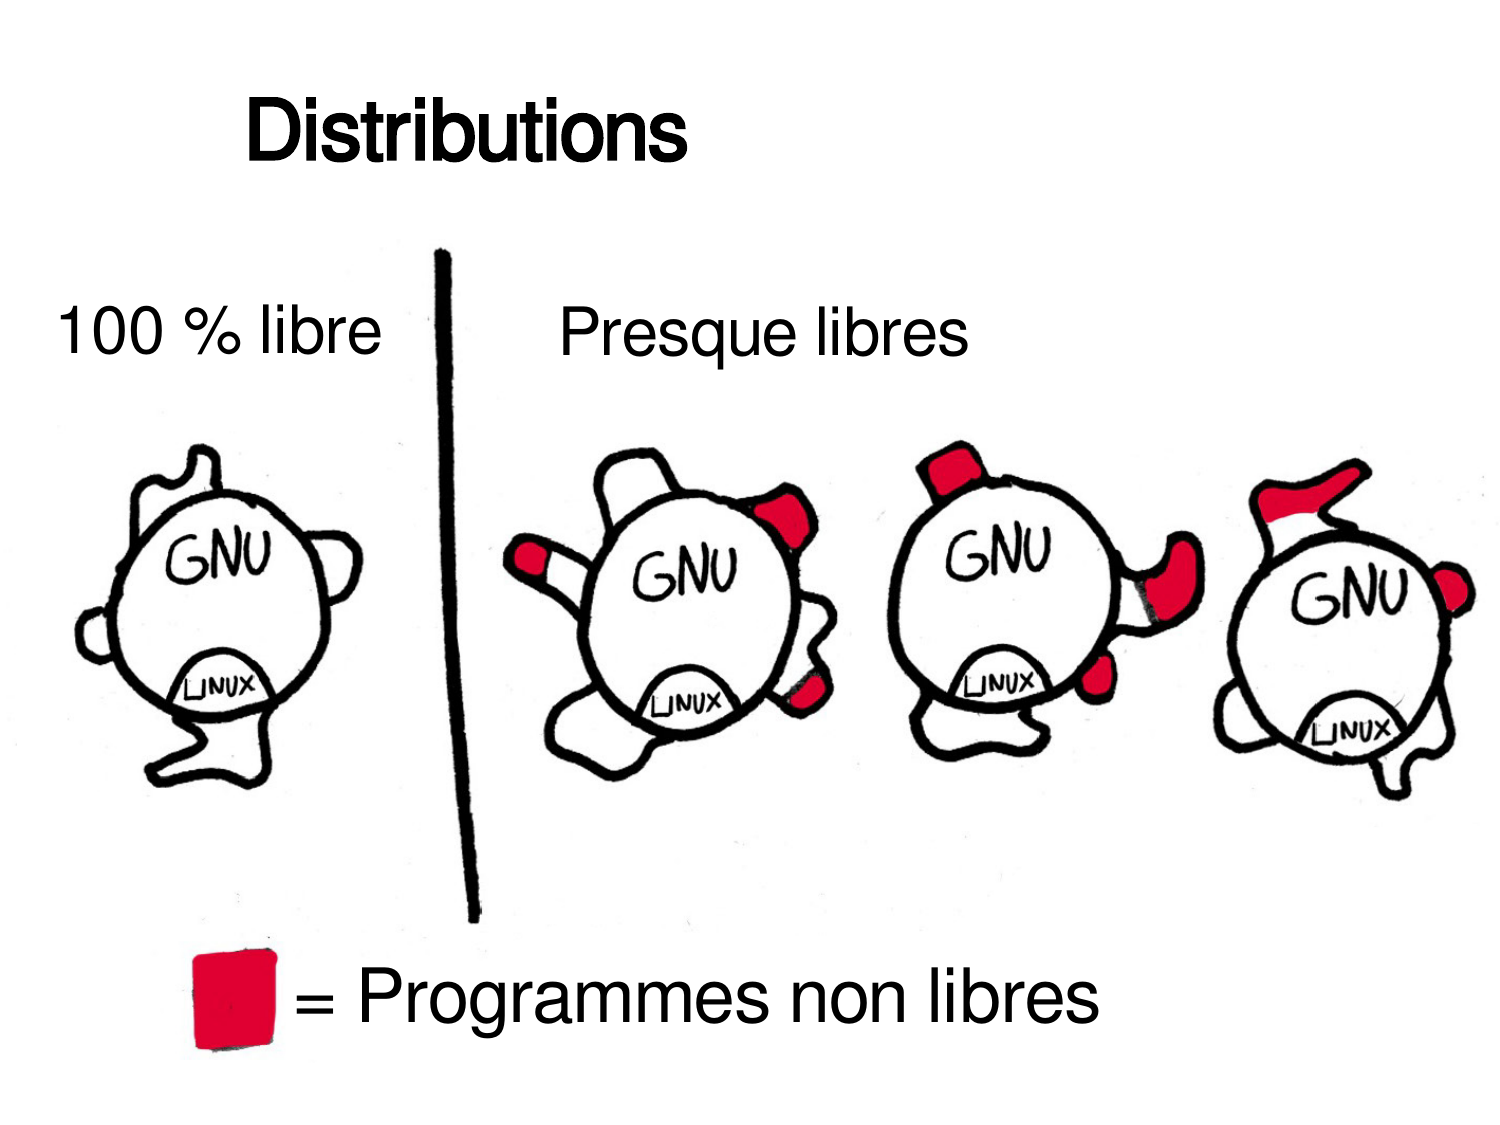

Distributions
100 % libre
Presque libres
= Programmes non libres